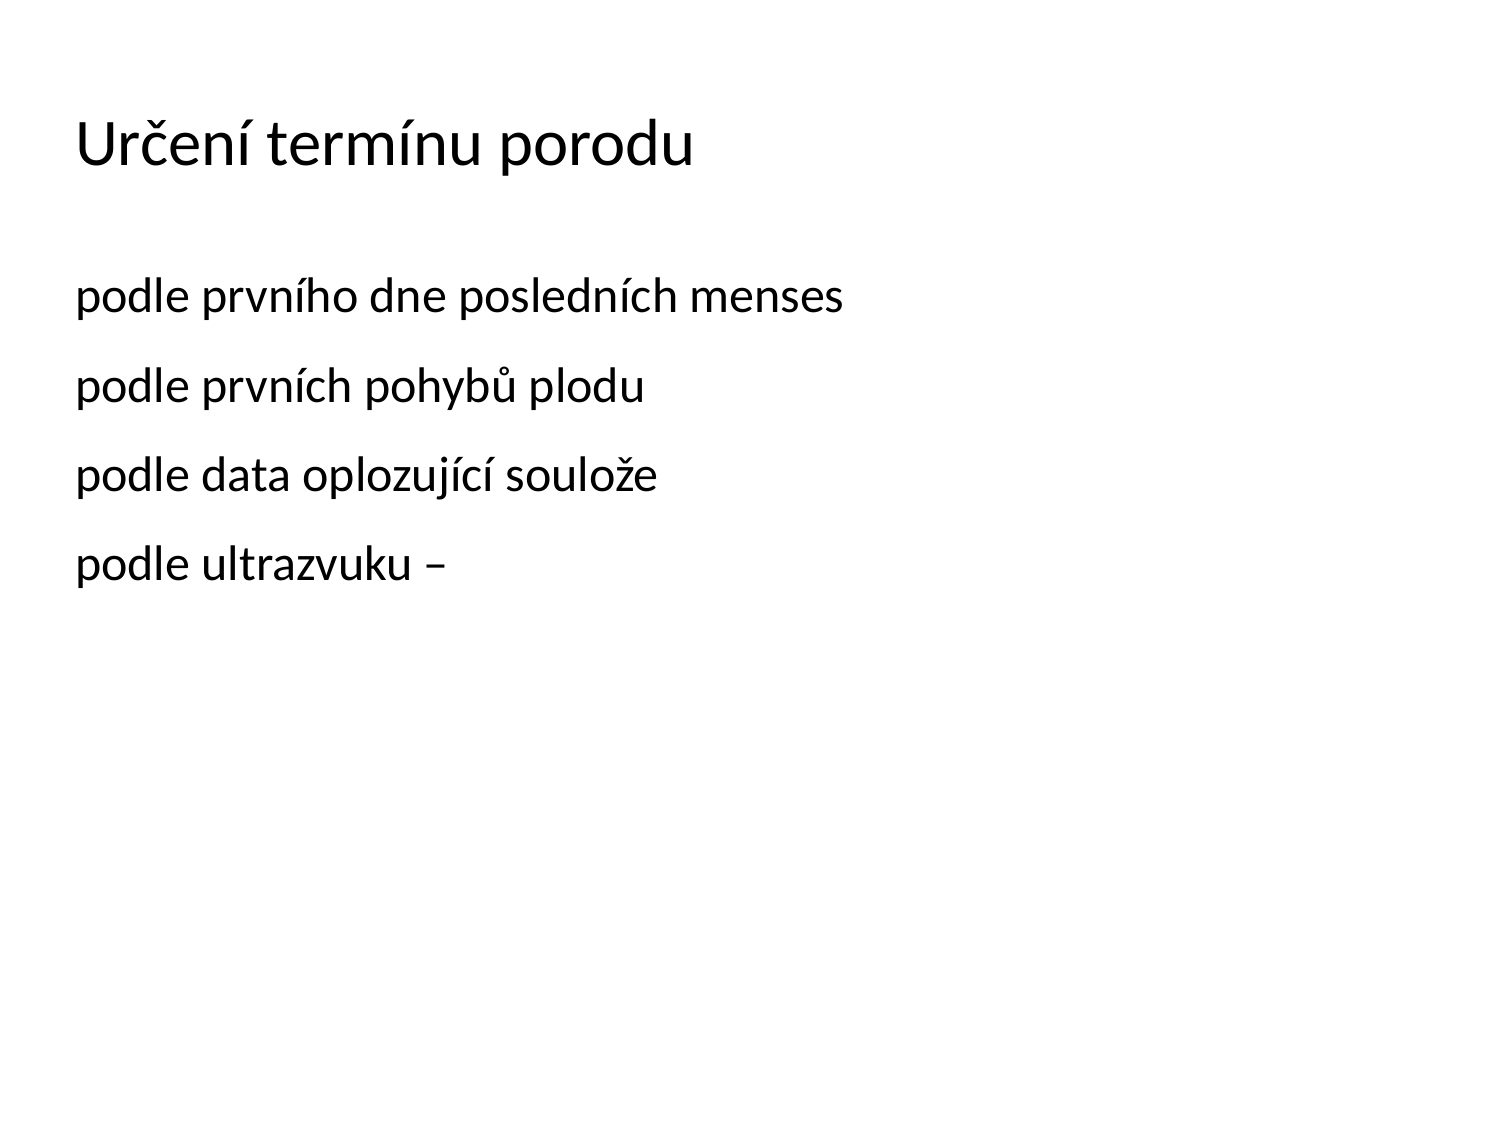

# Určení termínu porodu
podle prvního dne posledních menses
podle prvních pohybů plodu
podle data oplozující soulože
podle ultrazvuku –